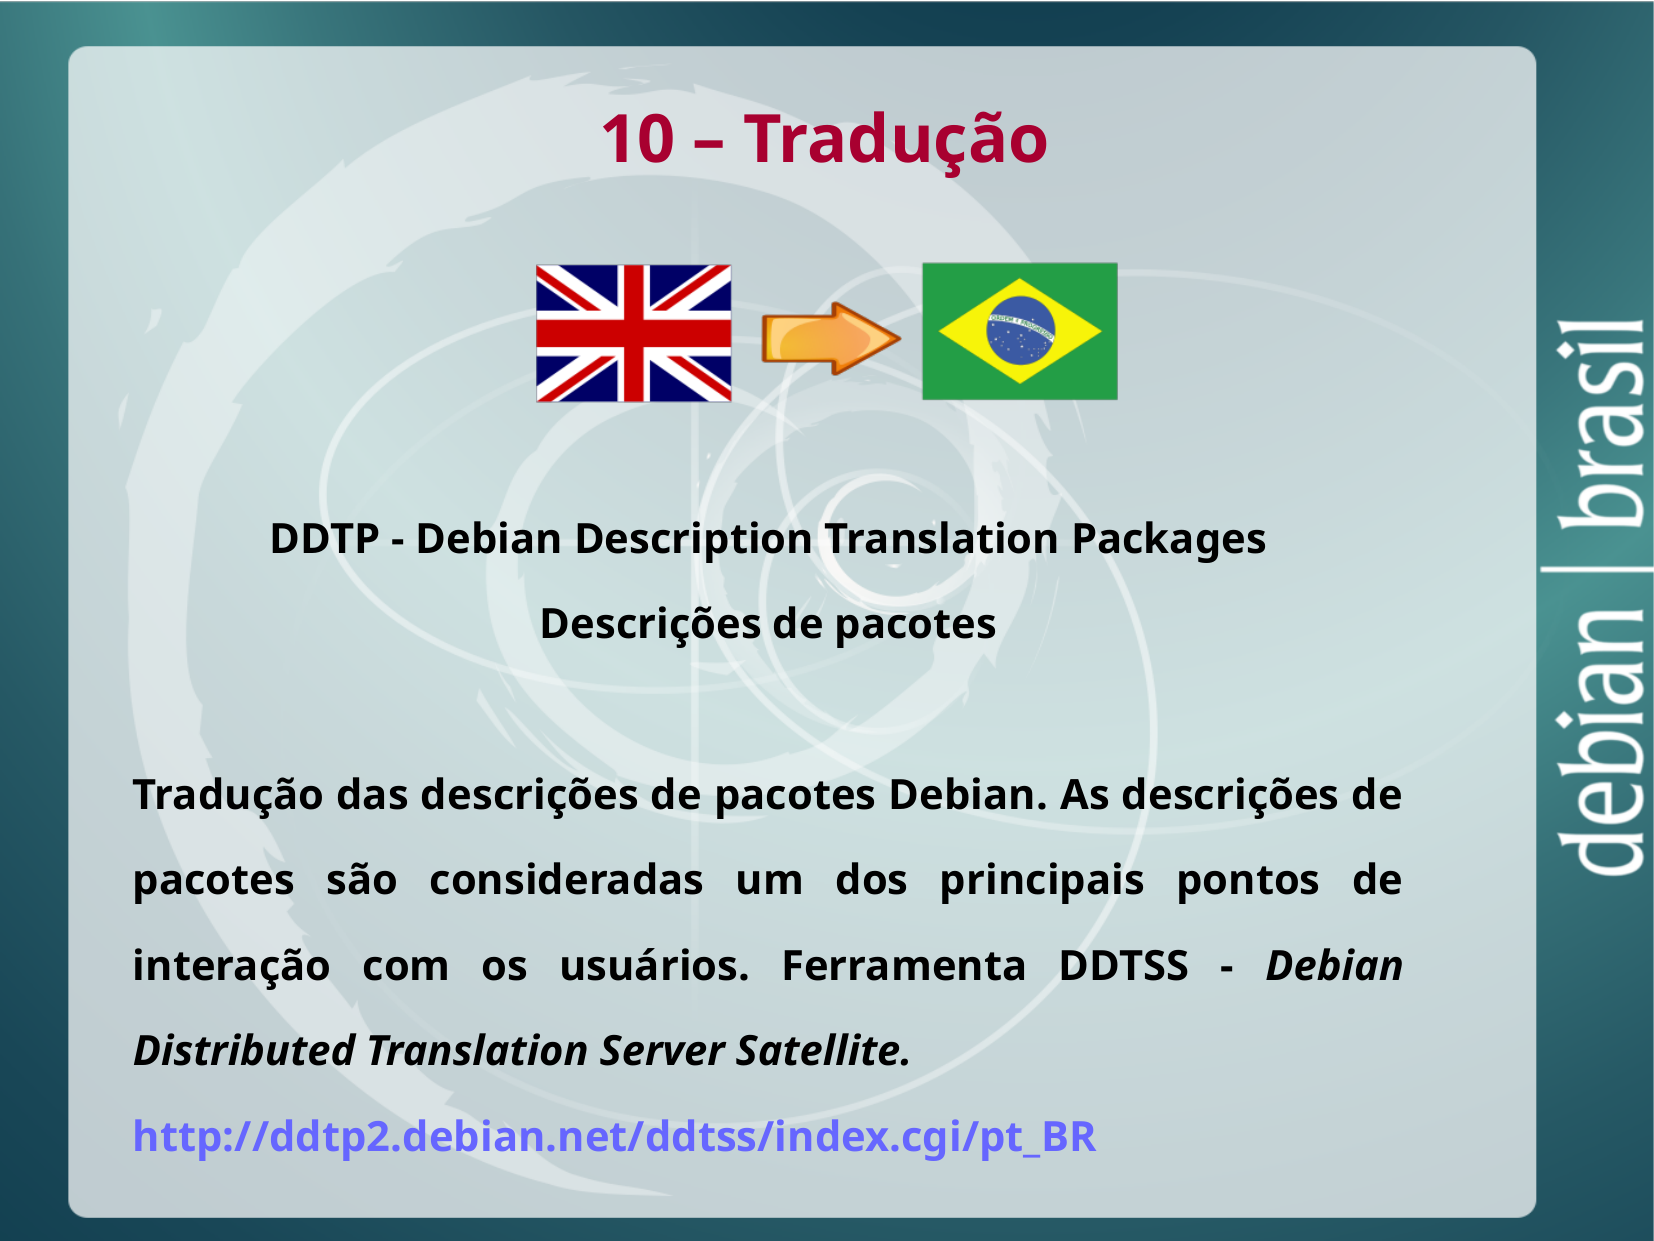

10 – Tradução
DDTP - Debian Description Translation Packages
Descrições de pacotes
Tradução das descrições de pacotes Debian. As descrições de pacotes são consideradas um dos principais pontos de interação com os usuários. Ferramenta DDTSS - Debian Distributed Translation Server Satellite.
http://ddtp2.debian.net/ddtss/index.cgi/pt_BR